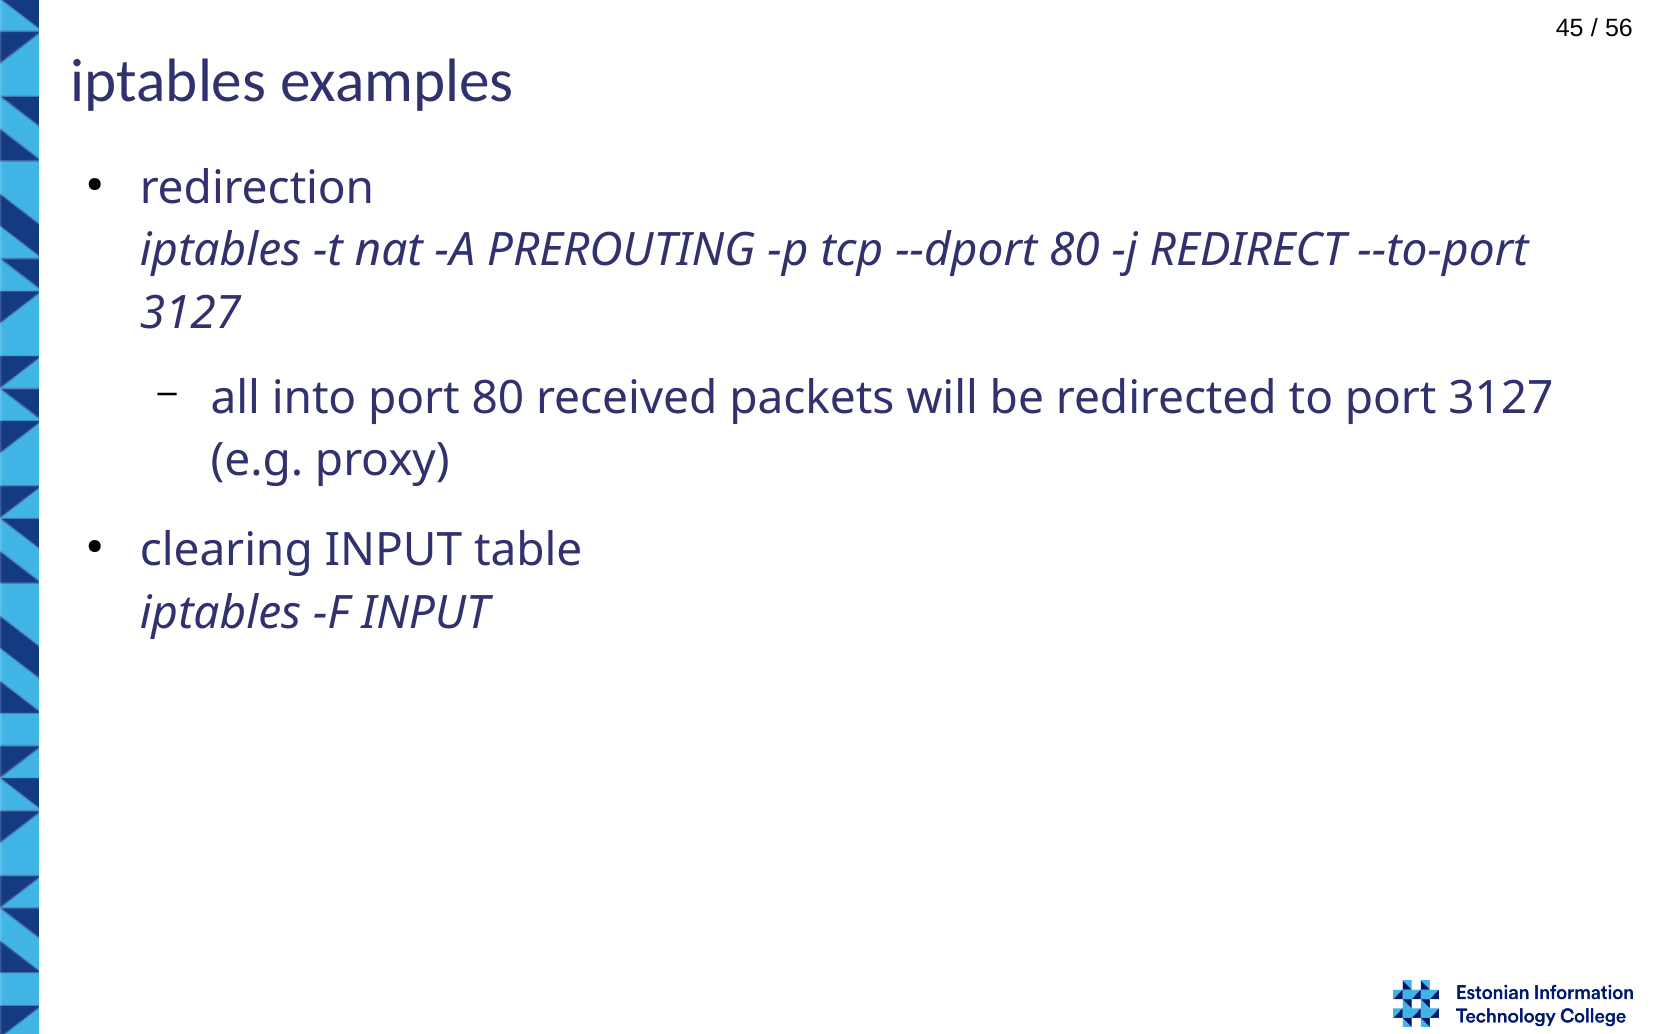

# iptables examples
redirection
iptables -t nat -A PREROUTING -p tcp --dport 80 -j REDIRECT --to-port 3127
all into port 80 received packets will be redirected to port 3127 (e.g. proxy)
clearing INPUT table
iptables -F INPUT